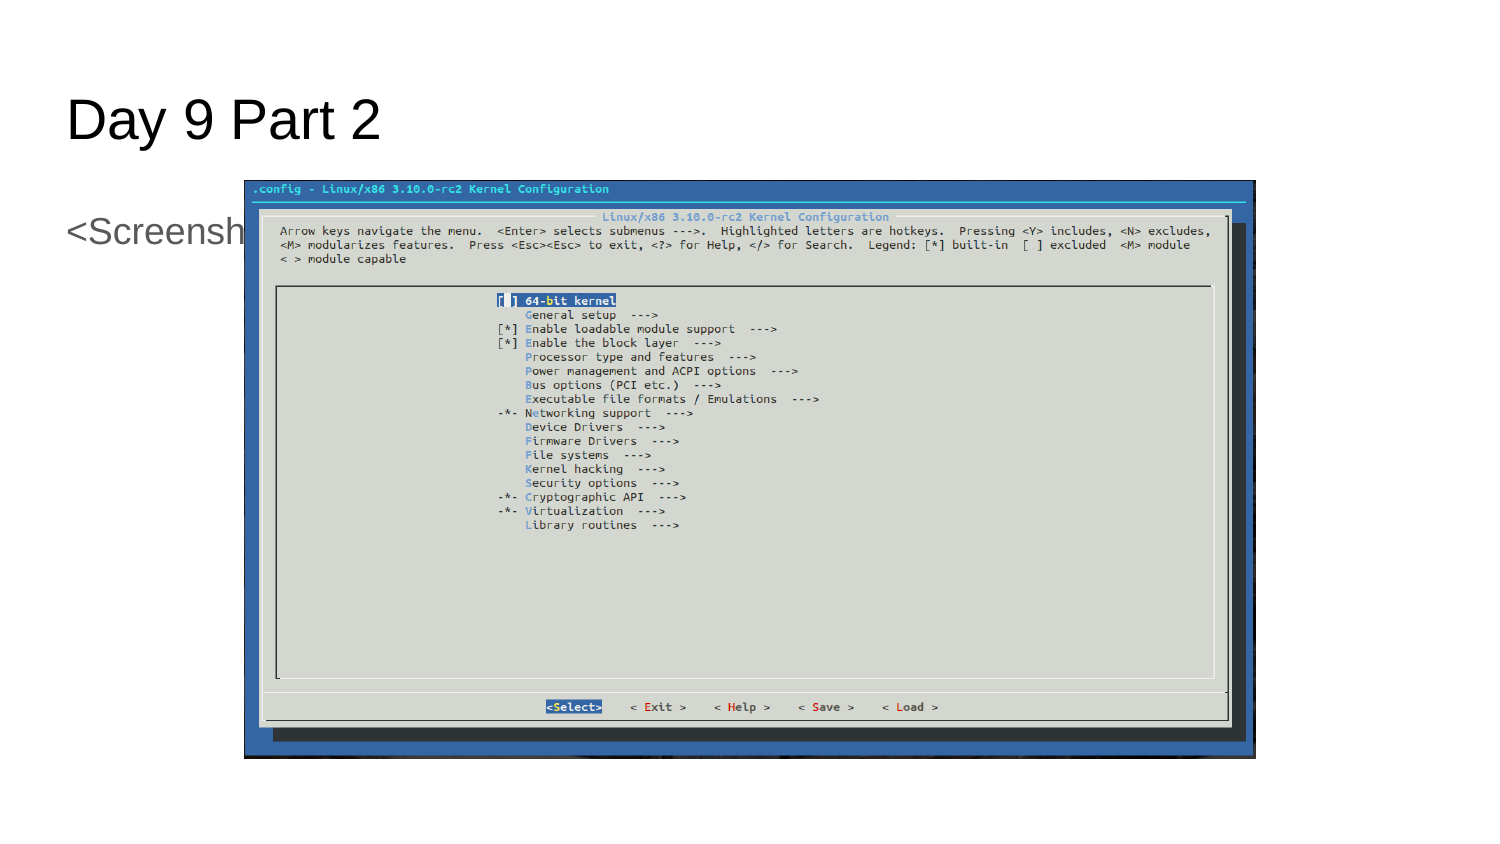

# Day 9 Part 2
<Screenshots supposed to be here>